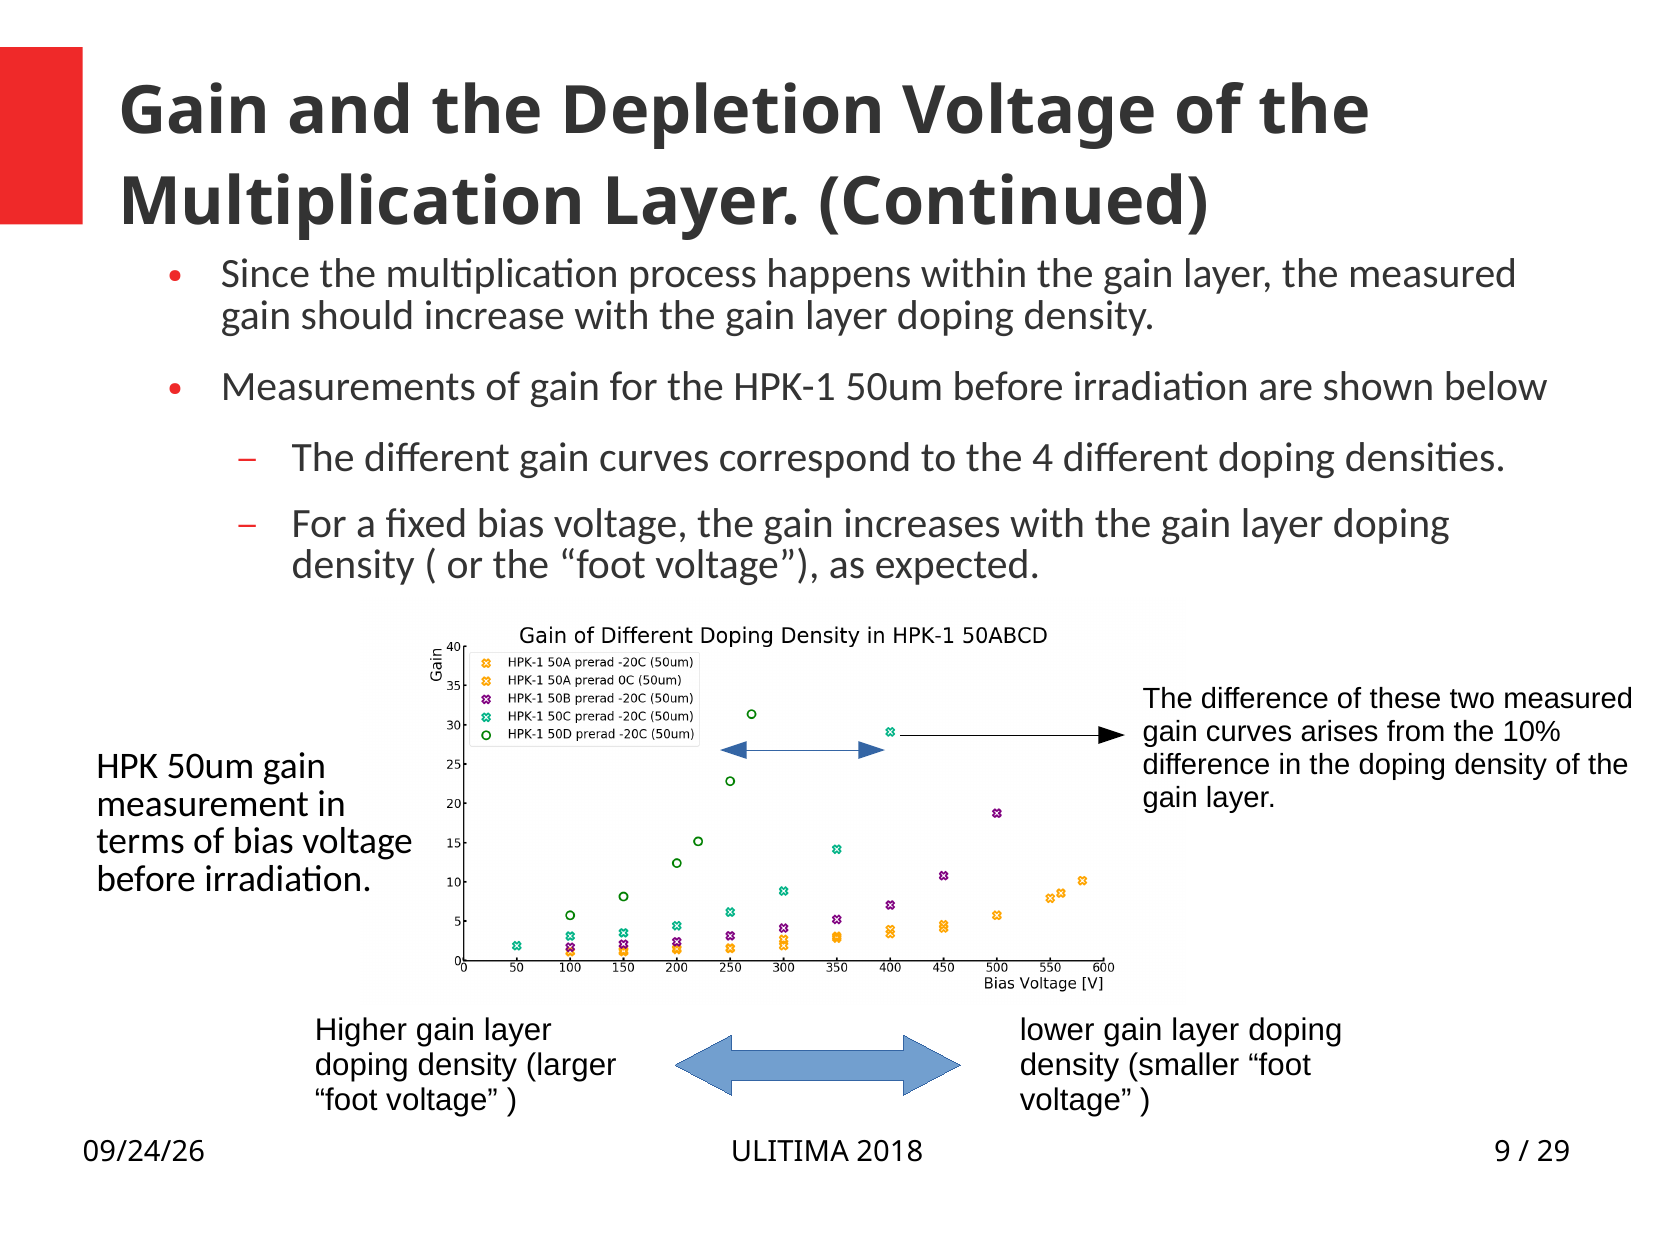

# Gain and the Depletion Voltage of the Multiplication Layer. (Continued)
Since the multiplication process happens within the gain layer, the measured gain should increase with the gain layer doping density.
Measurements of gain for the HPK-1 50um before irradiation are shown below
The different gain curves correspond to the 4 different doping densities.
For a fixed bias voltage, the gain increases with the gain layer doping density ( or the “foot voltage”), as expected.
The difference of these two measured gain curves arises from the 10% difference in the doping density of the gain layer.
HPK 50um gain measurement in terms of bias voltage before irradiation.
Higher gain layer doping density (larger “foot voltage” )
lower gain layer doping density (smaller “foot voltage” )
ULITIMA 2018
9